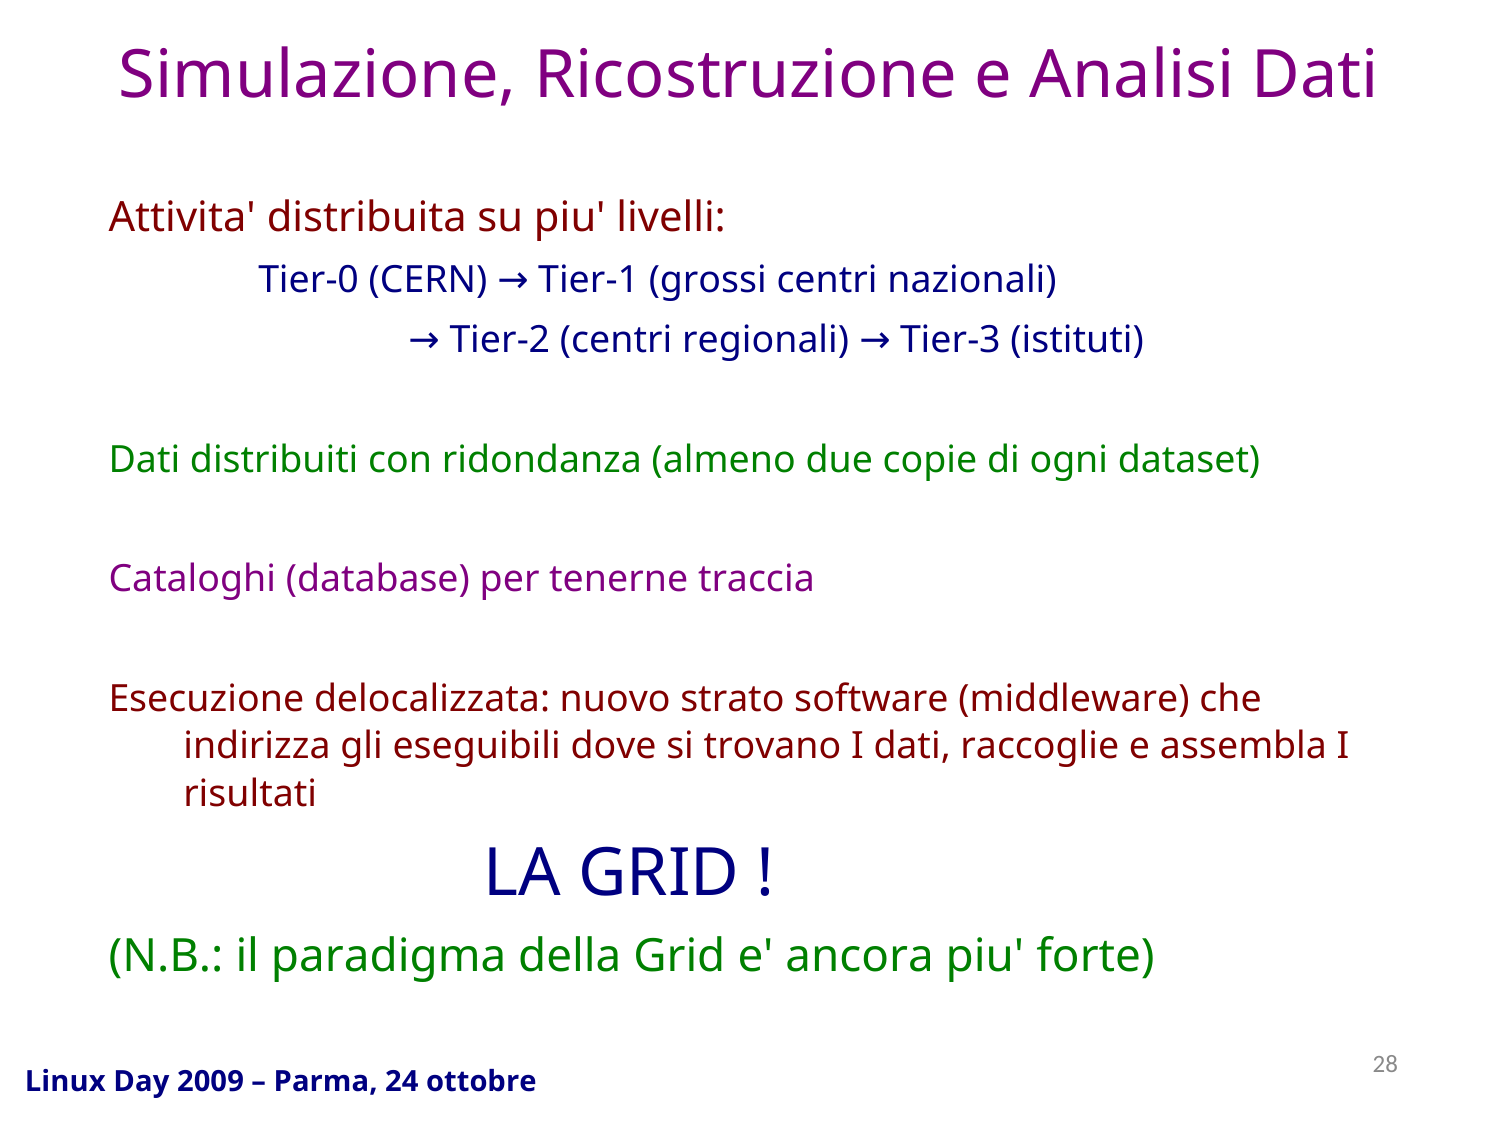

Simulazione, Ricostruzione e Analisi Dati
# Attivita' distribuita su piu' livelli:
		Tier-0 (CERN) → Tier-1 (grossi centri nazionali)
				→ Tier-2 (centri regionali) → Tier-3 (istituti)‏
Dati distribuiti con ridondanza (almeno due copie di ogni dataset)‏
Cataloghi (database) per tenerne traccia
Esecuzione delocalizzata: nuovo strato software (middleware) che indirizza gli eseguibili dove si trovano I dati, raccoglie e assembla I risultati
					LA GRID !
(N.B.: il paradigma della Grid e' ancora piu' forte)‏
28